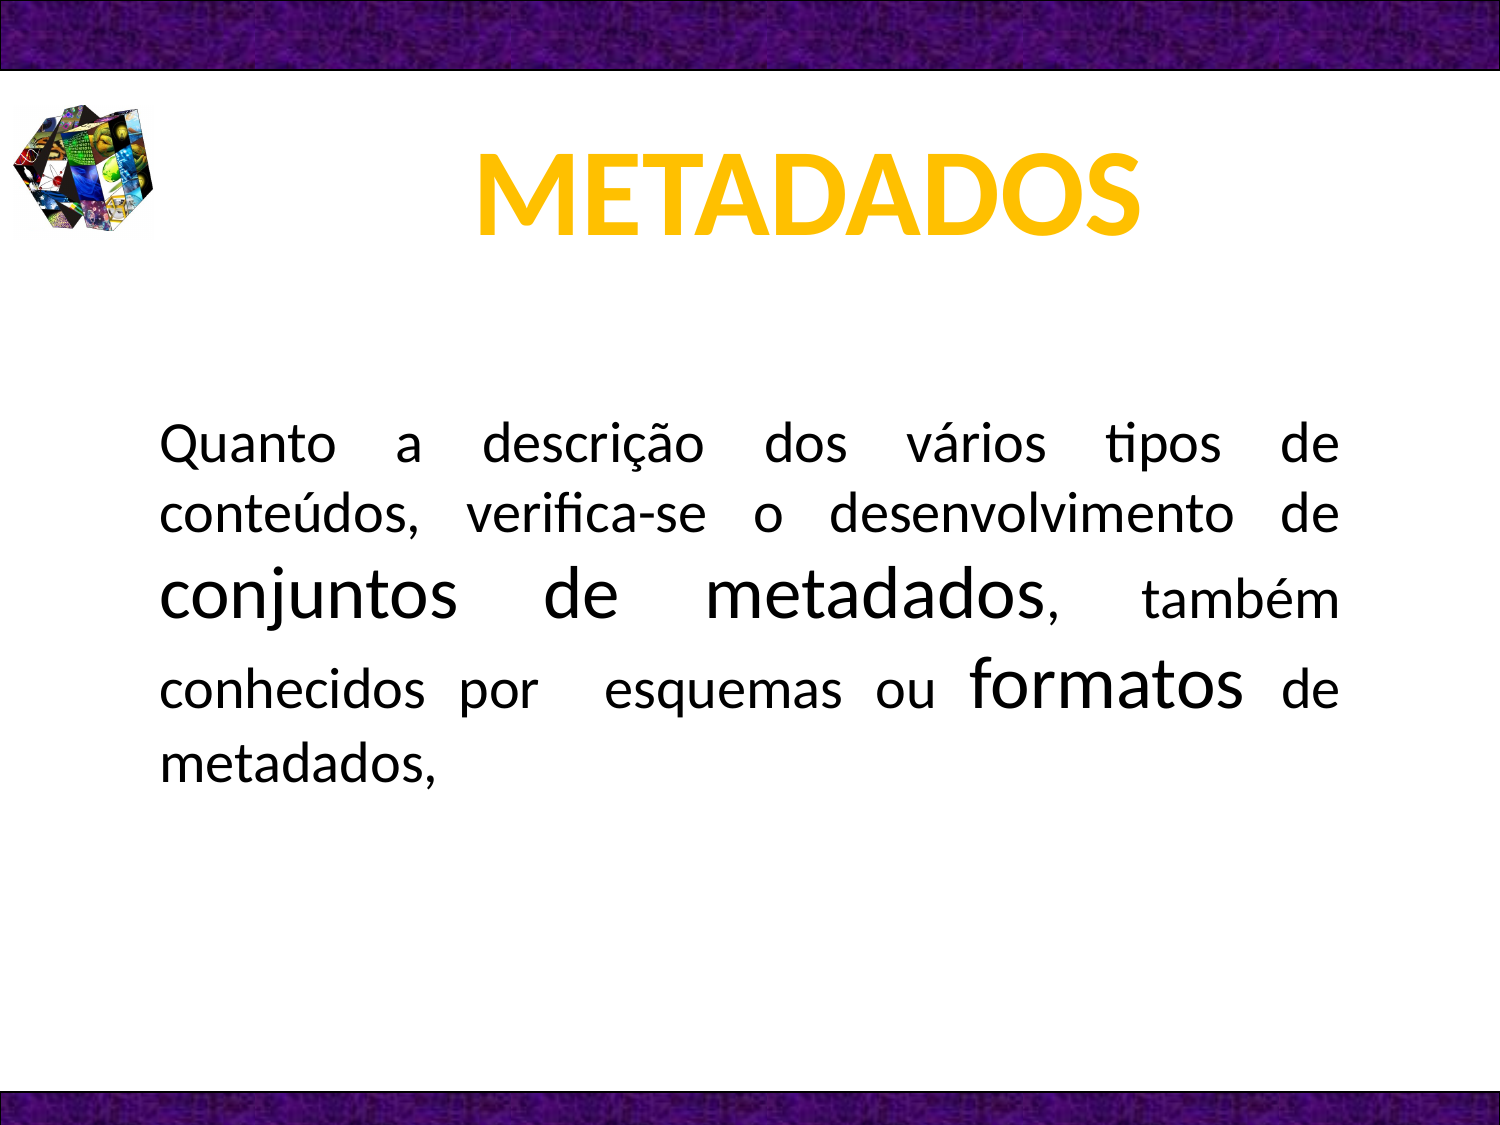

METADADOS
Quanto a descrição dos vários tipos de conteúdos, verifica-se o desenvolvimento de conjuntos de metadados, também conhecidos por esquemas ou formatos de metadados,